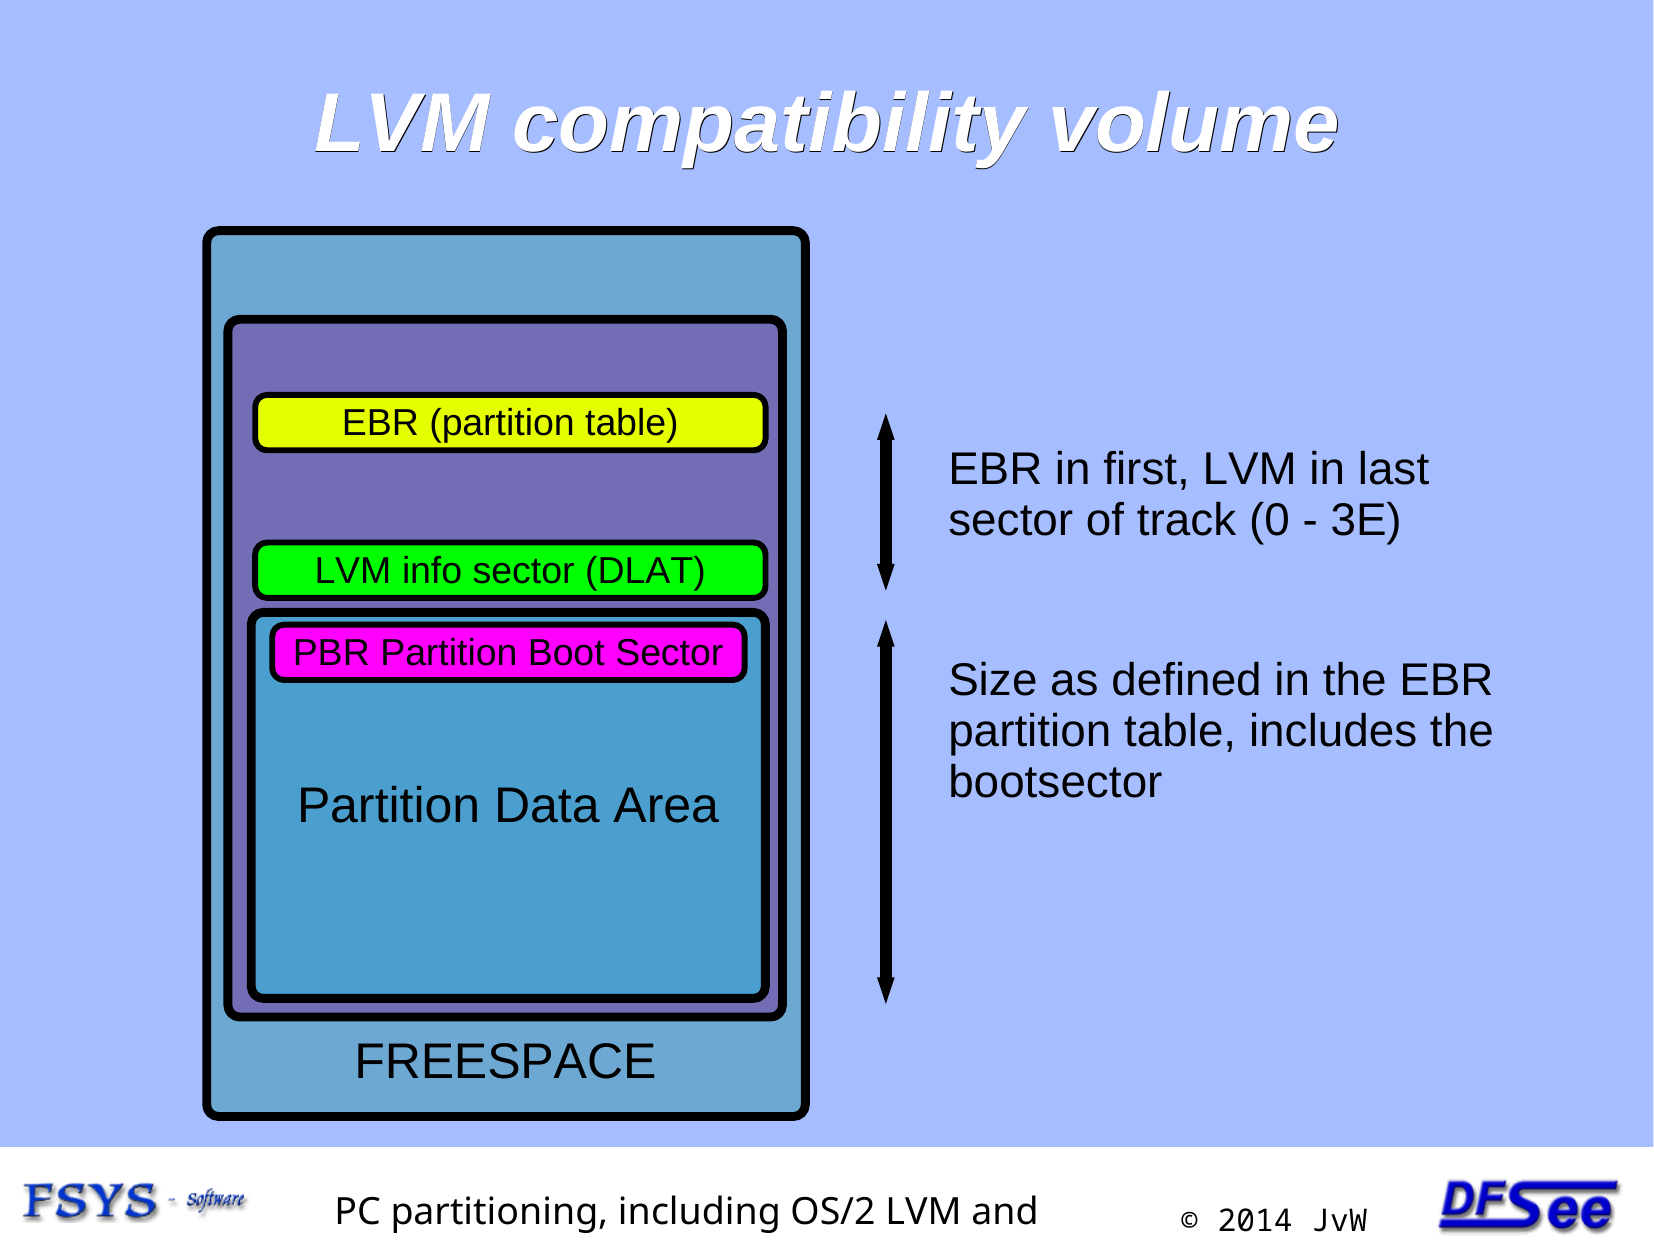

# LVM compatibility volume
EBR (partition table)
LVM info sector (DLAT)
Partition Data Area
PBR Partition Boot Sector
FREESPACE
EBR in first, LVM in last
sector of track (0 - 3E)
Size as defined in the EBR
partition table, includes the
bootsector